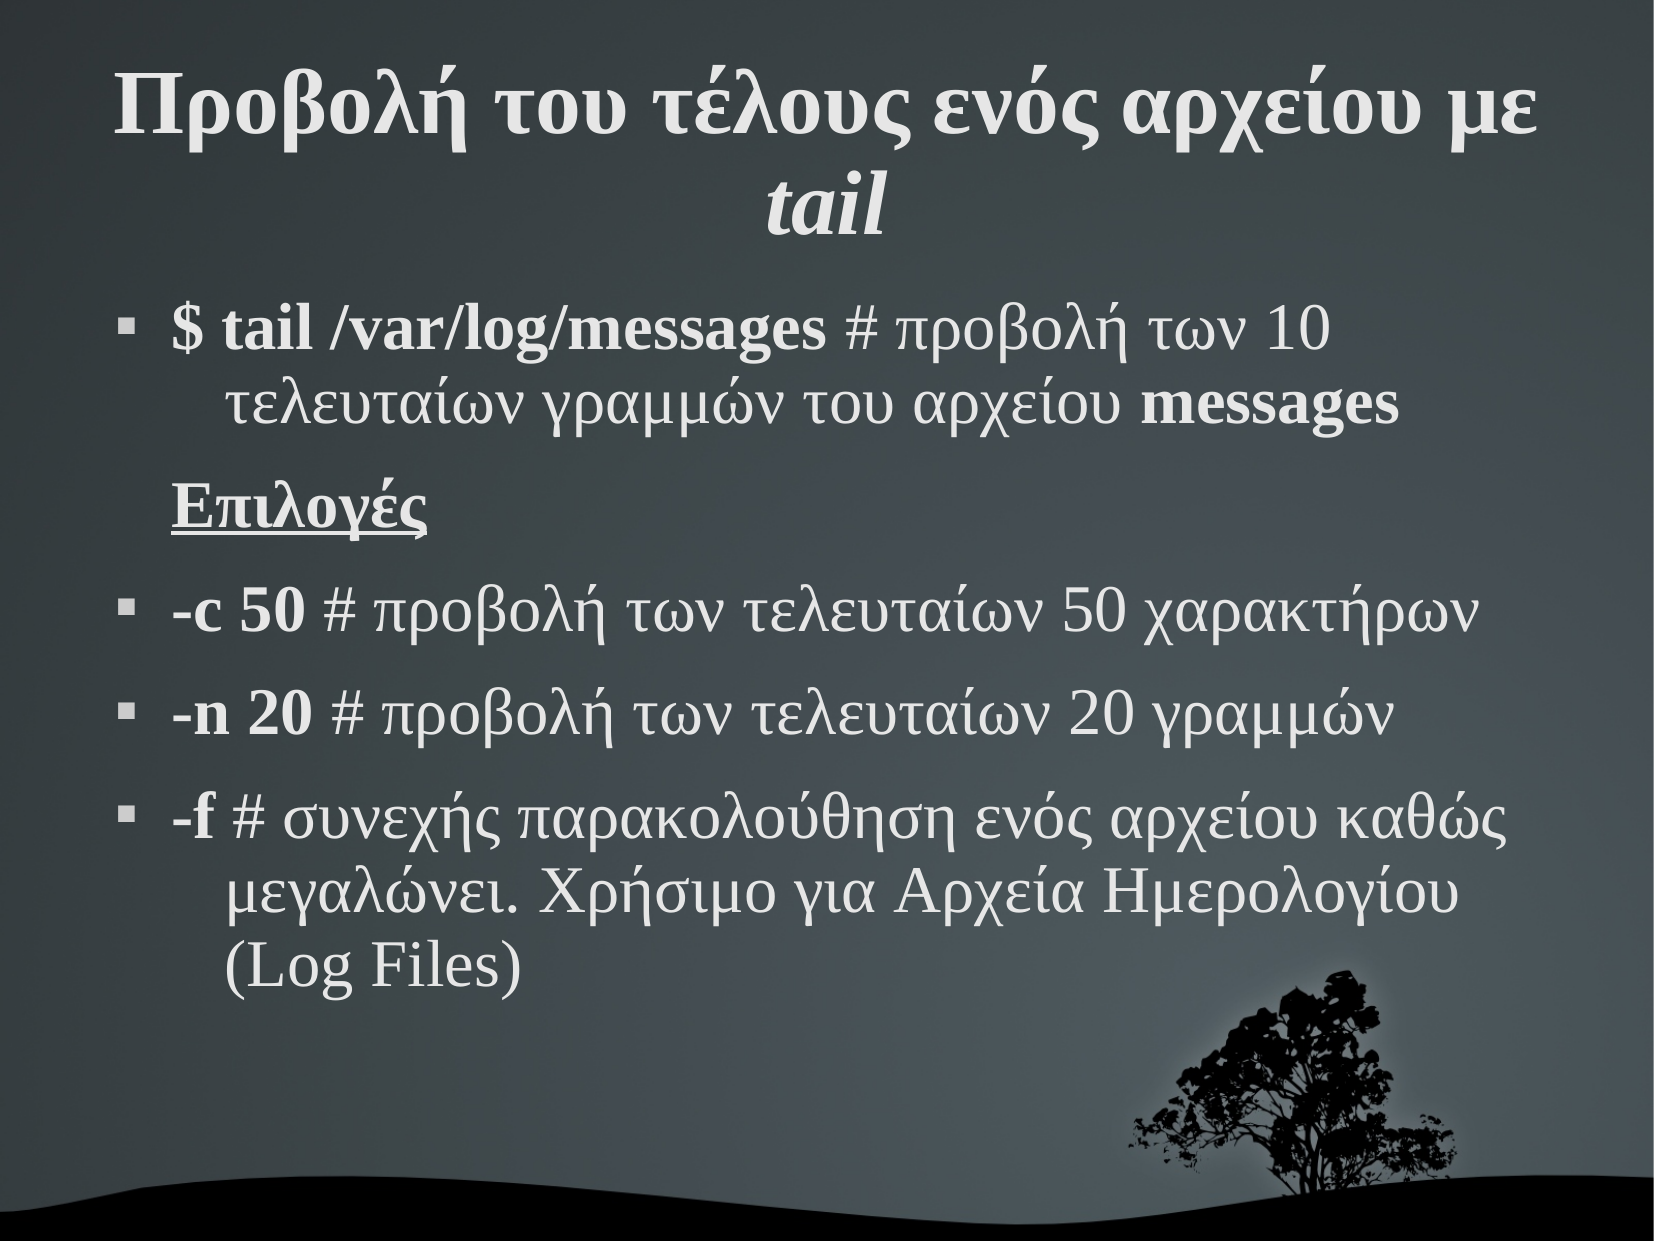

# Προβολή του τέλους ενός αρχείου με tail
$ tail /var/log/messages # προβολή των 10 τελευταίων γραμμών του αρχείου messages
Επιλογές
-c 50 # προβολή των τελευταίων 50 χαρακτήρων
-n 20 # προβολή των τελευταίων 20 γραμμών
-f # συνεχής παρακολούθηση ενός αρχείου καθώς μεγαλώνει. Χρήσιμο για Αρχεία Ημερολογίου (Log Files)